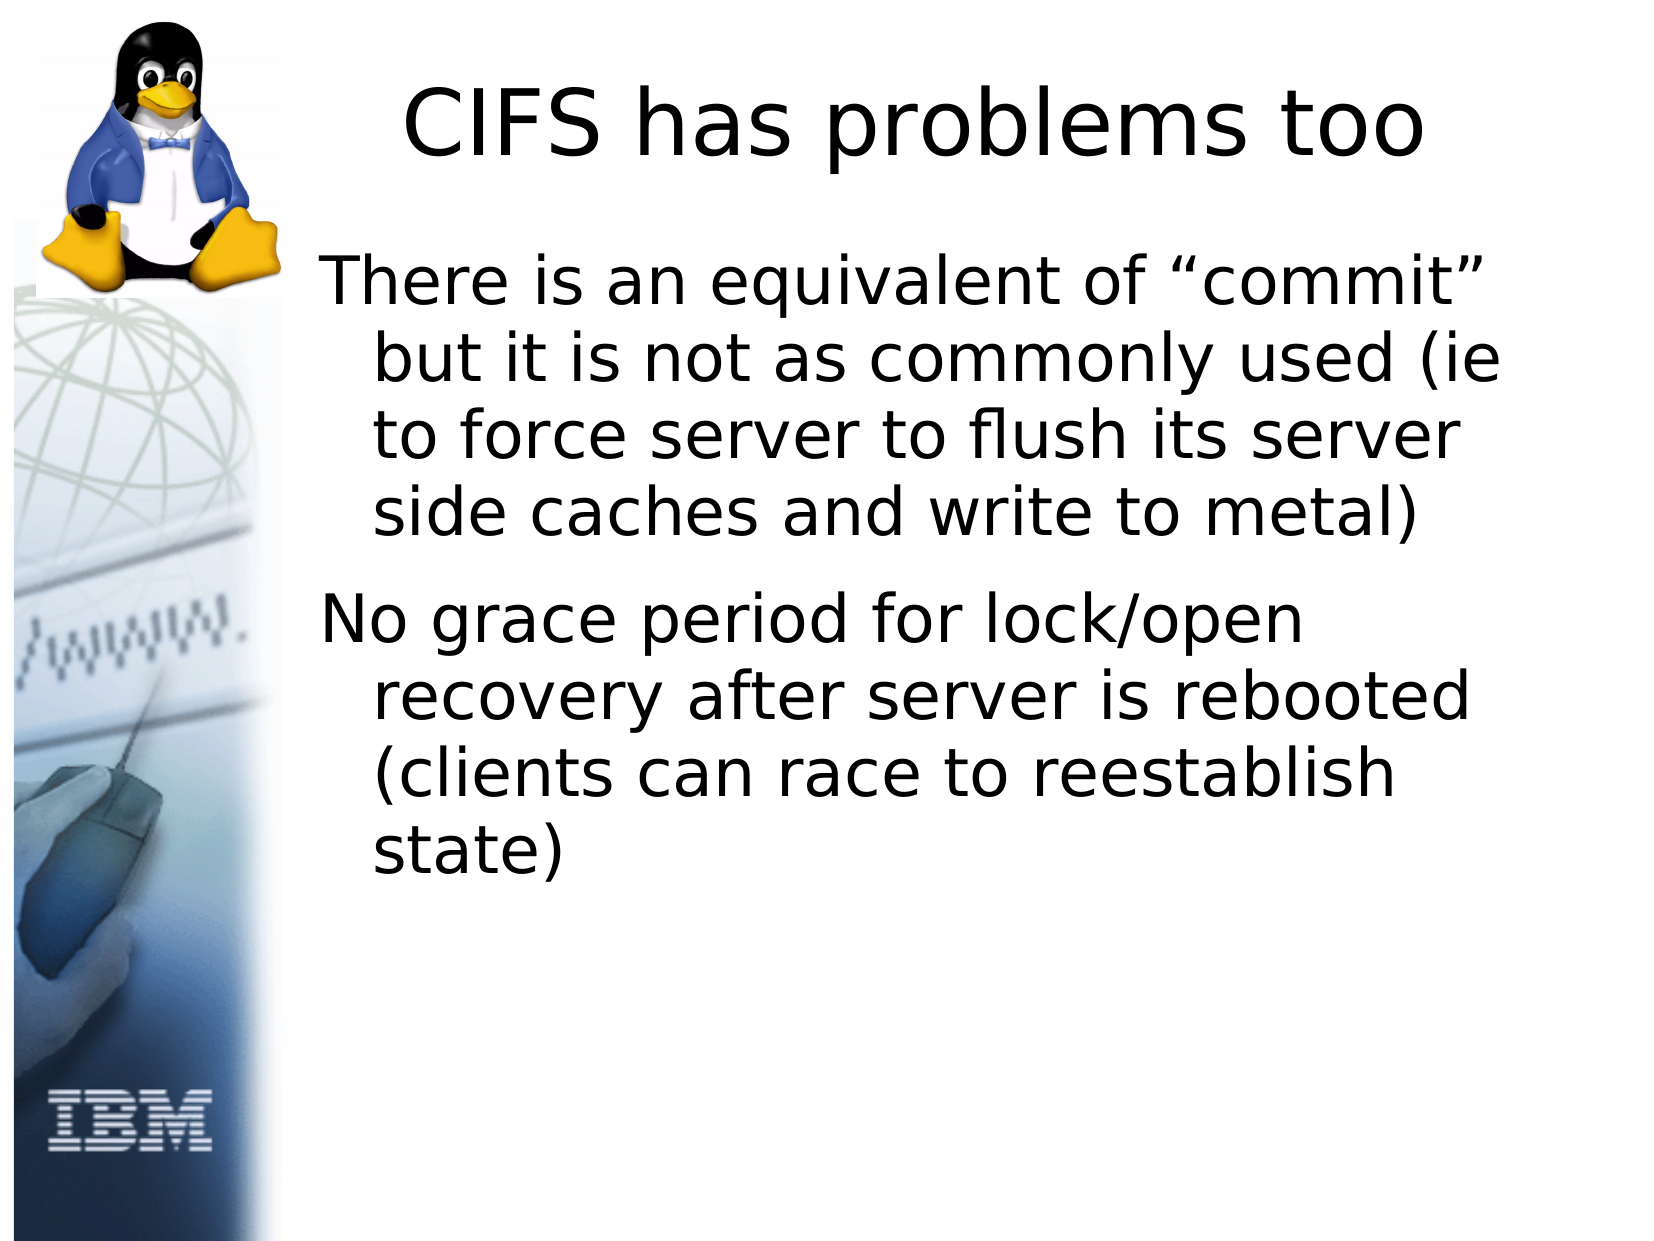

# CIFS has problems too
There is an equivalent of “commit” but it is not as commonly used (ie to force server to flush its server side caches and write to metal)
No grace period for lock/open recovery after server is rebooted (clients can race to reestablish state)